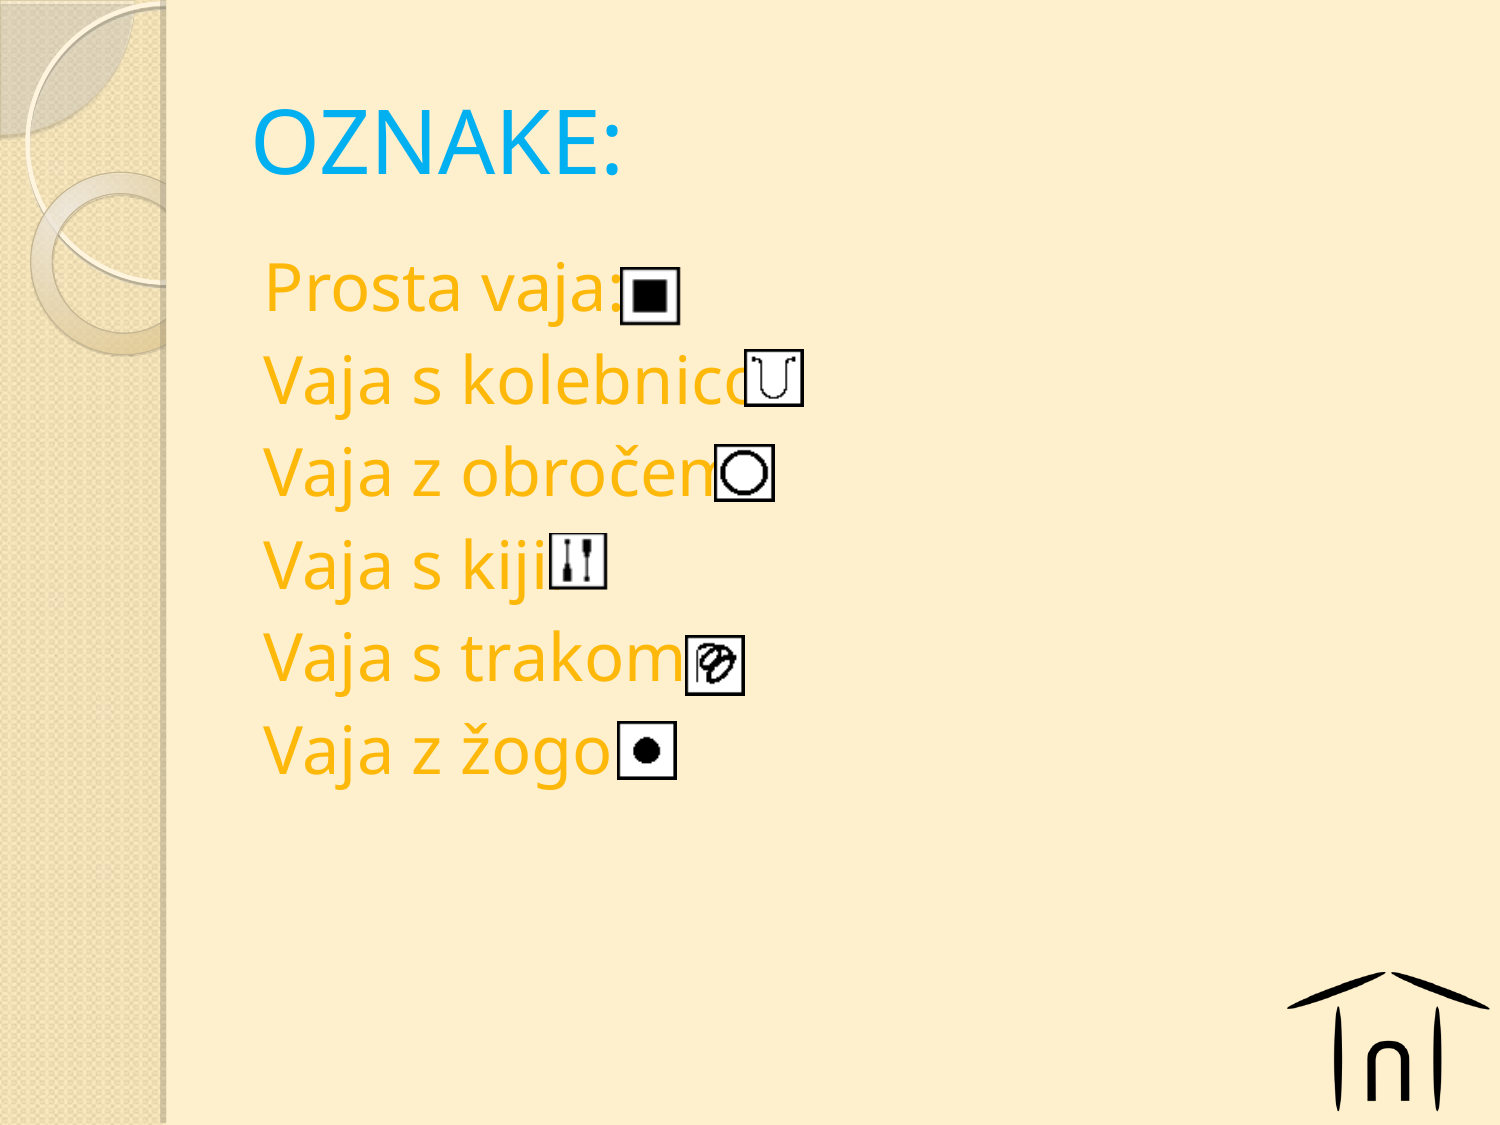

# OZNAKE:
Prosta vaja:
Vaja s kolebnico:
Vaja z obročem:
Vaja s kiji:
Vaja s trakom:
Vaja z žogo: